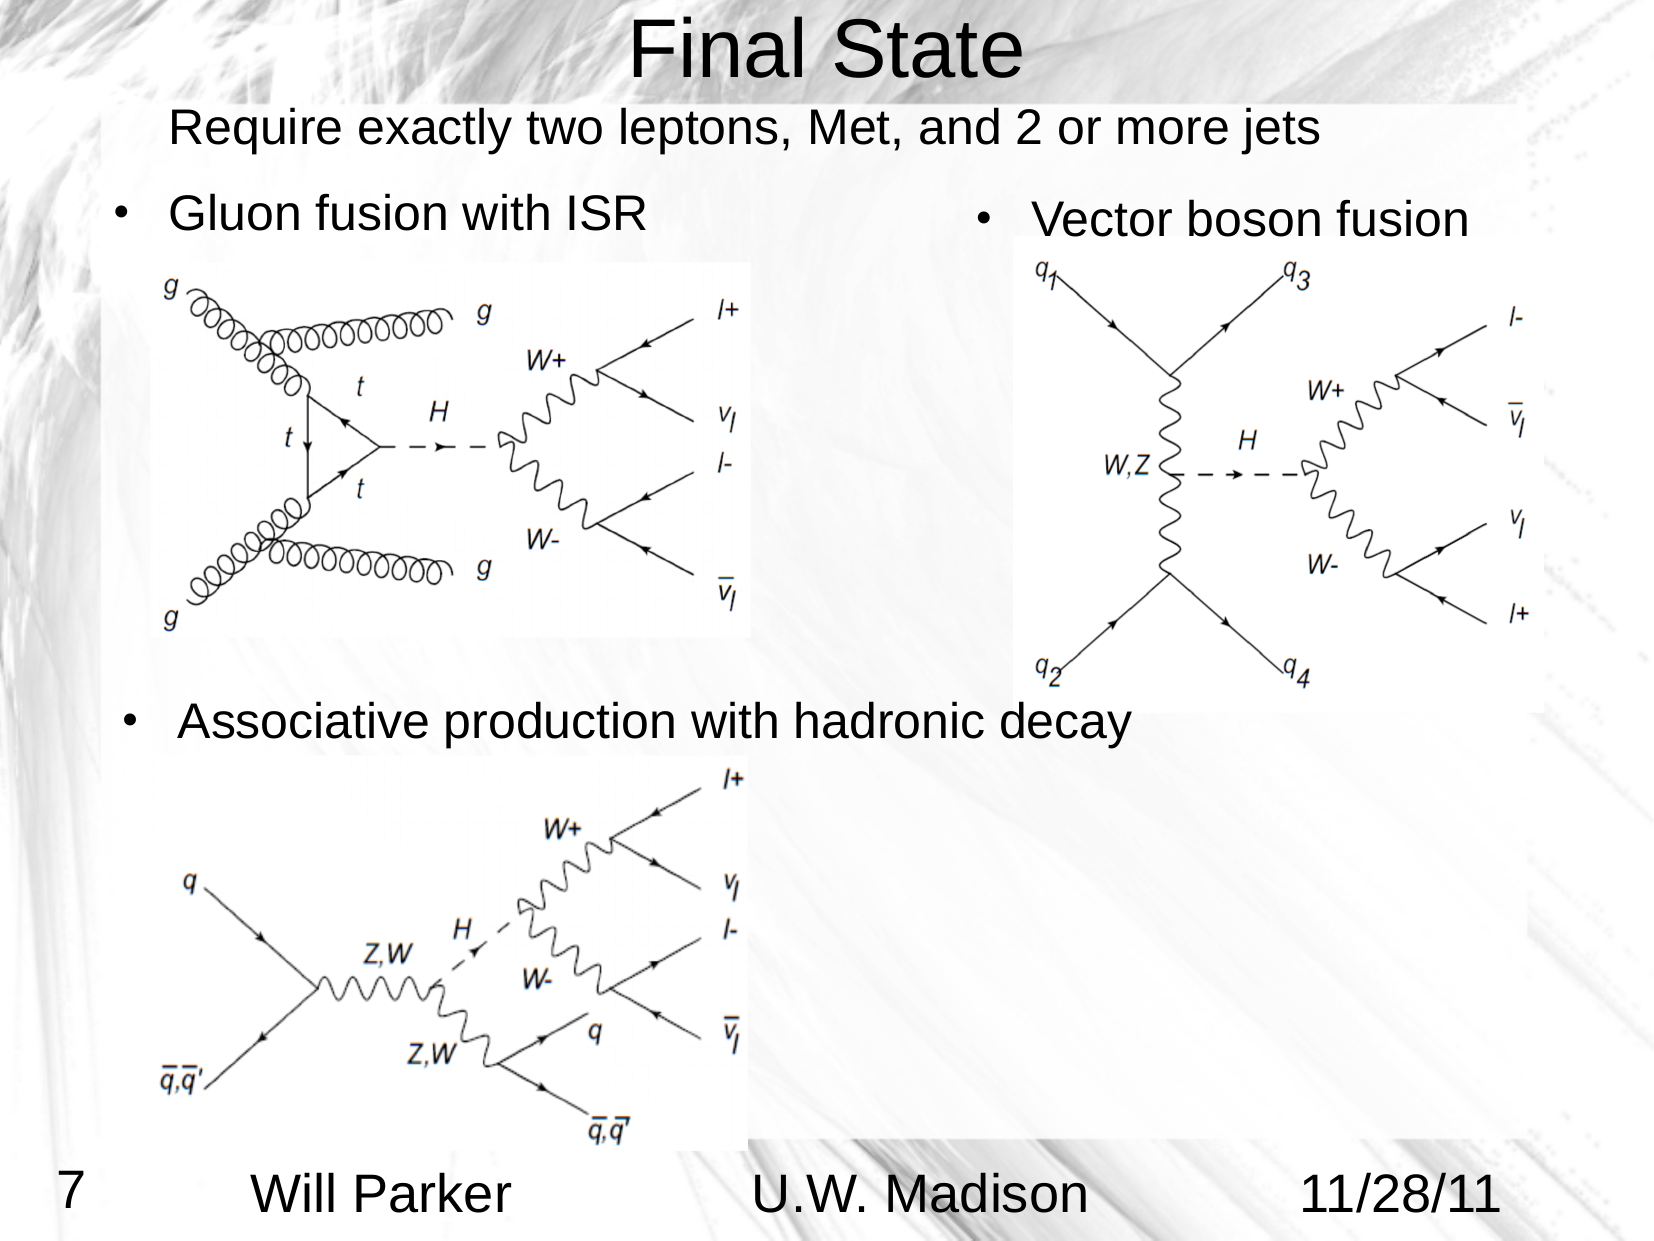

# Final State
Require exactly two leptons, Met, and 2 or more jets
Gluon fusion with ISR
Vector boson fusion
Associative production with hadronic decay
7
 Will Parker U.W. Madison 11/28/11